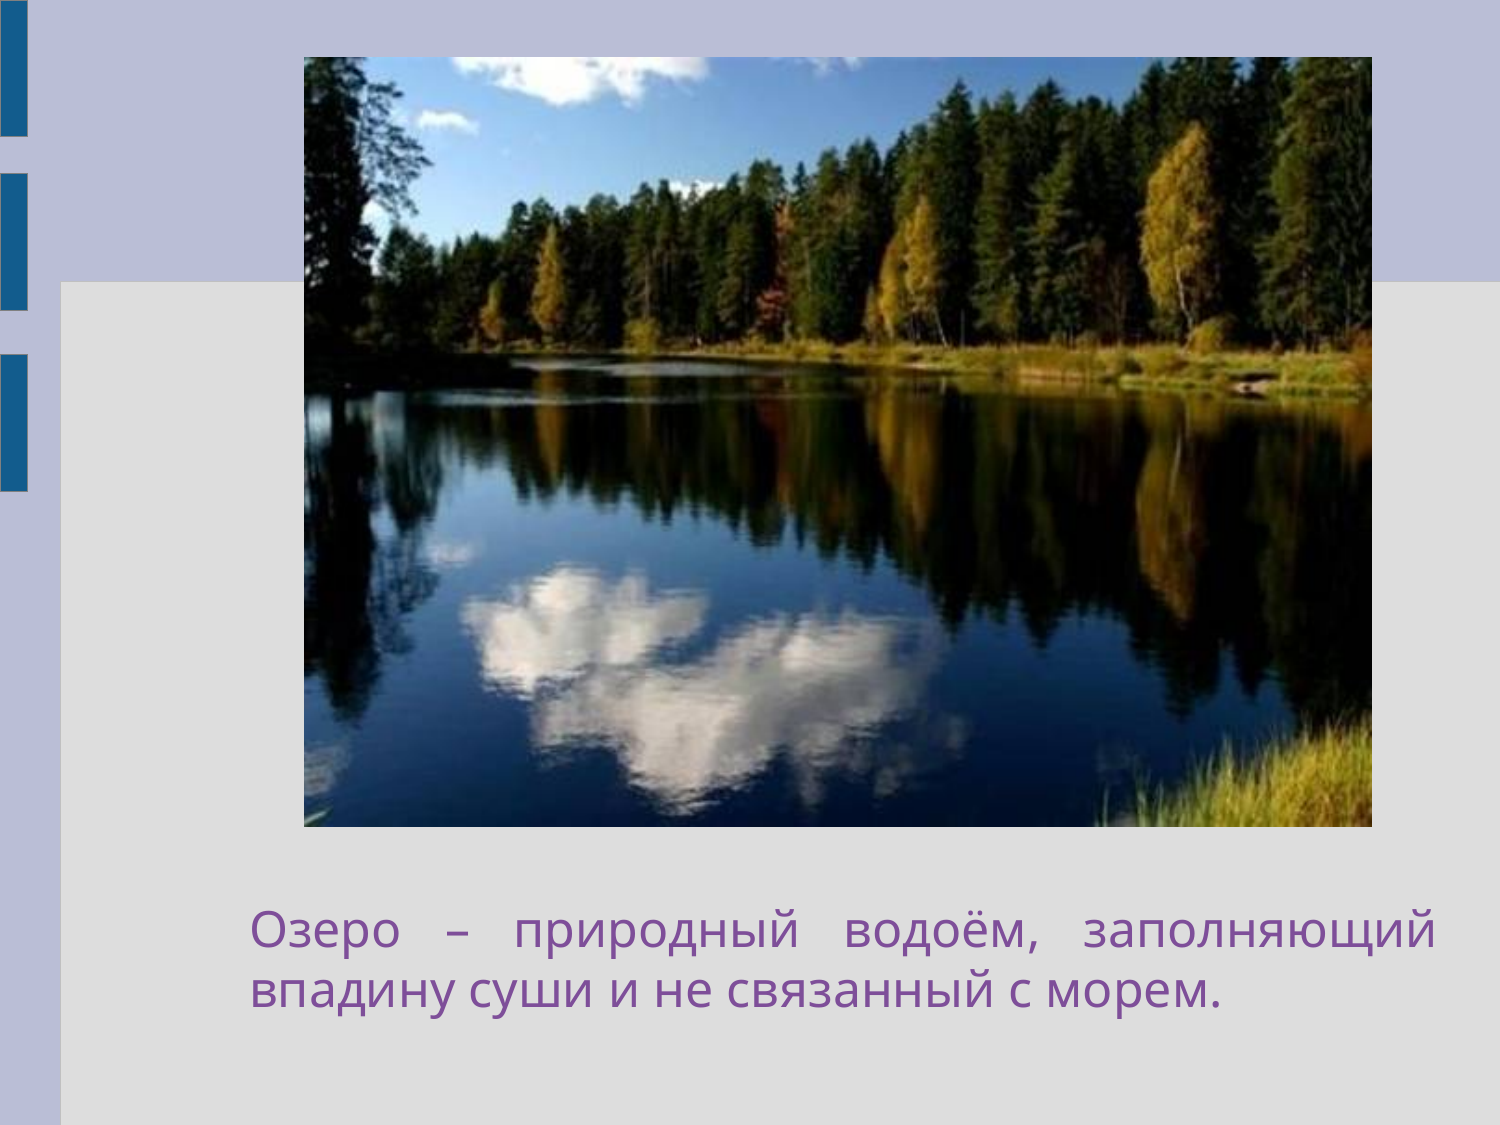

Озеро – природный водоём, заполняющий впадину суши и не связанный с морем.